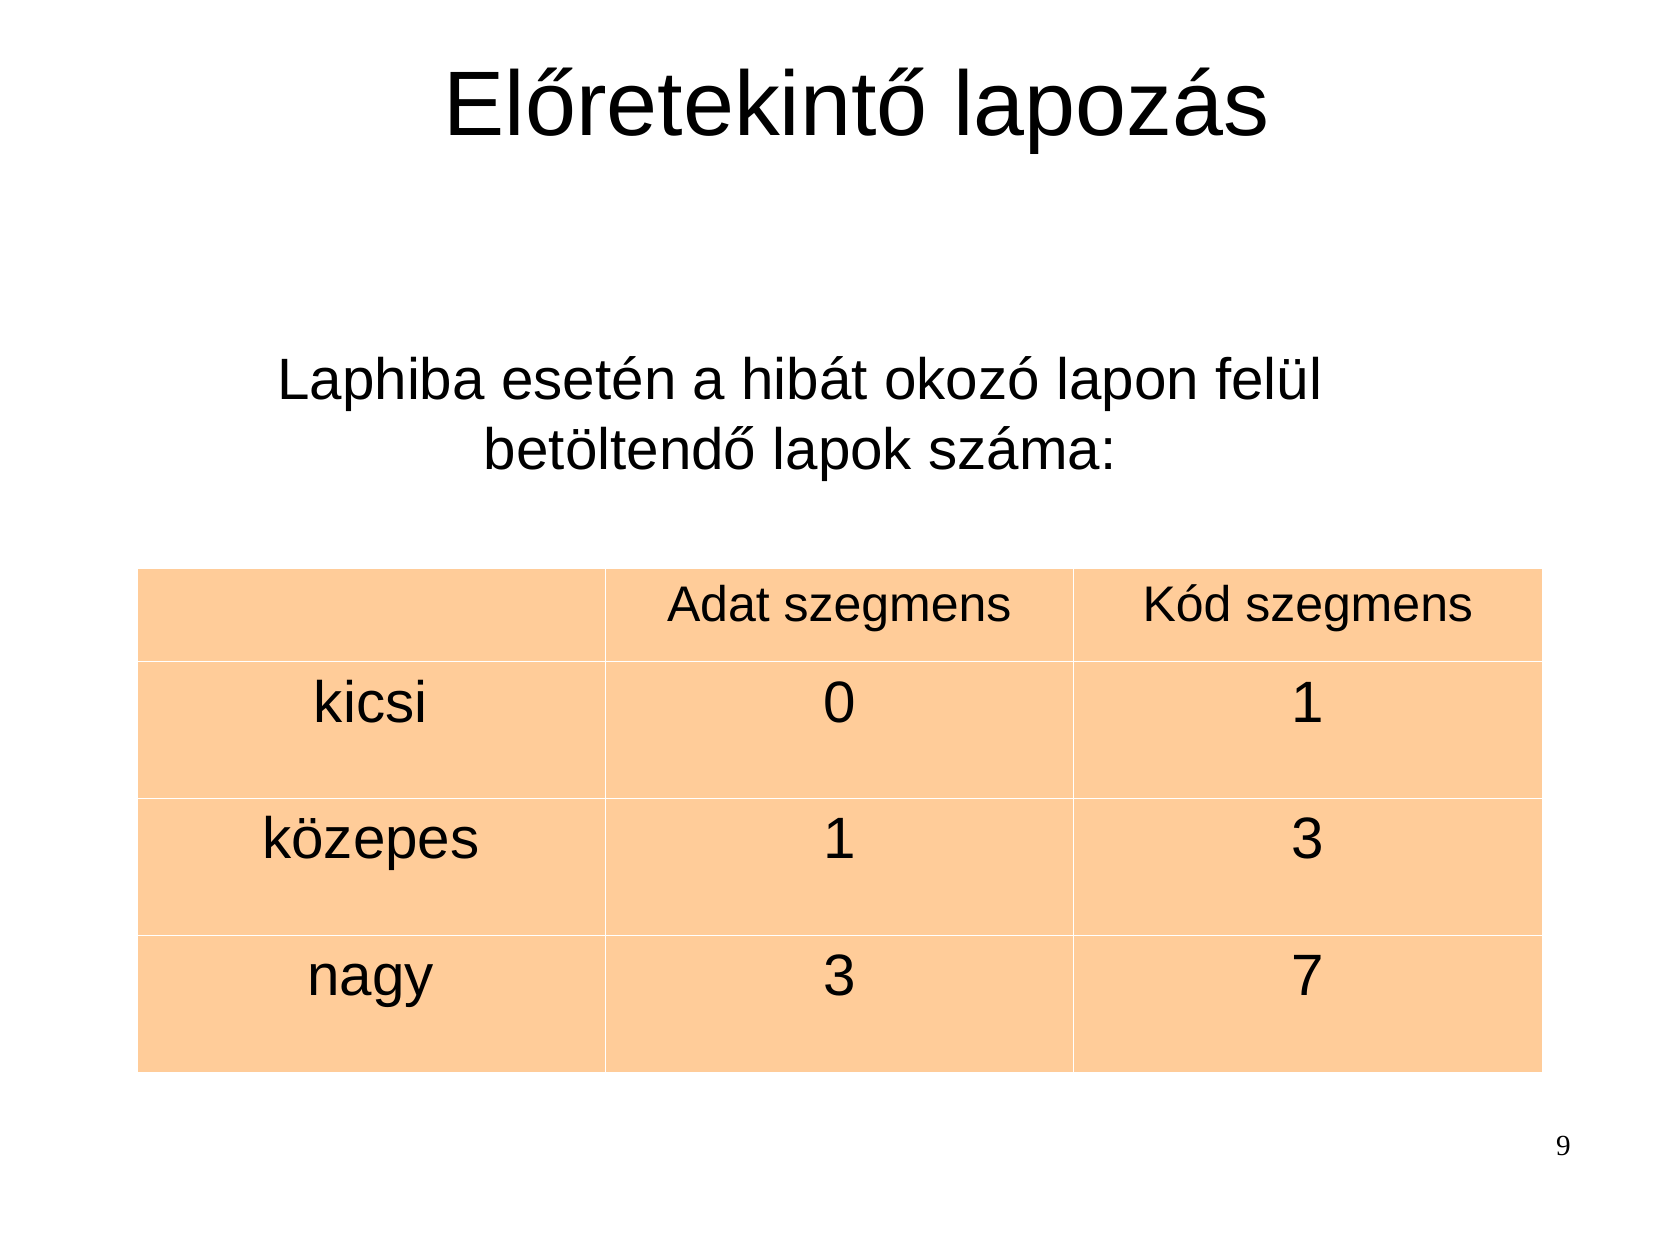

# Előretekintő lapozás
Laphiba esetén a hibát okozó lapon felül betöltendő lapok száma:
| | Adat szegmens | Kód szegmens |
| --- | --- | --- |
| kicsi | 0 | 1 |
| közepes | 1 | 3 |
| nagy | 3 | 7 |
9